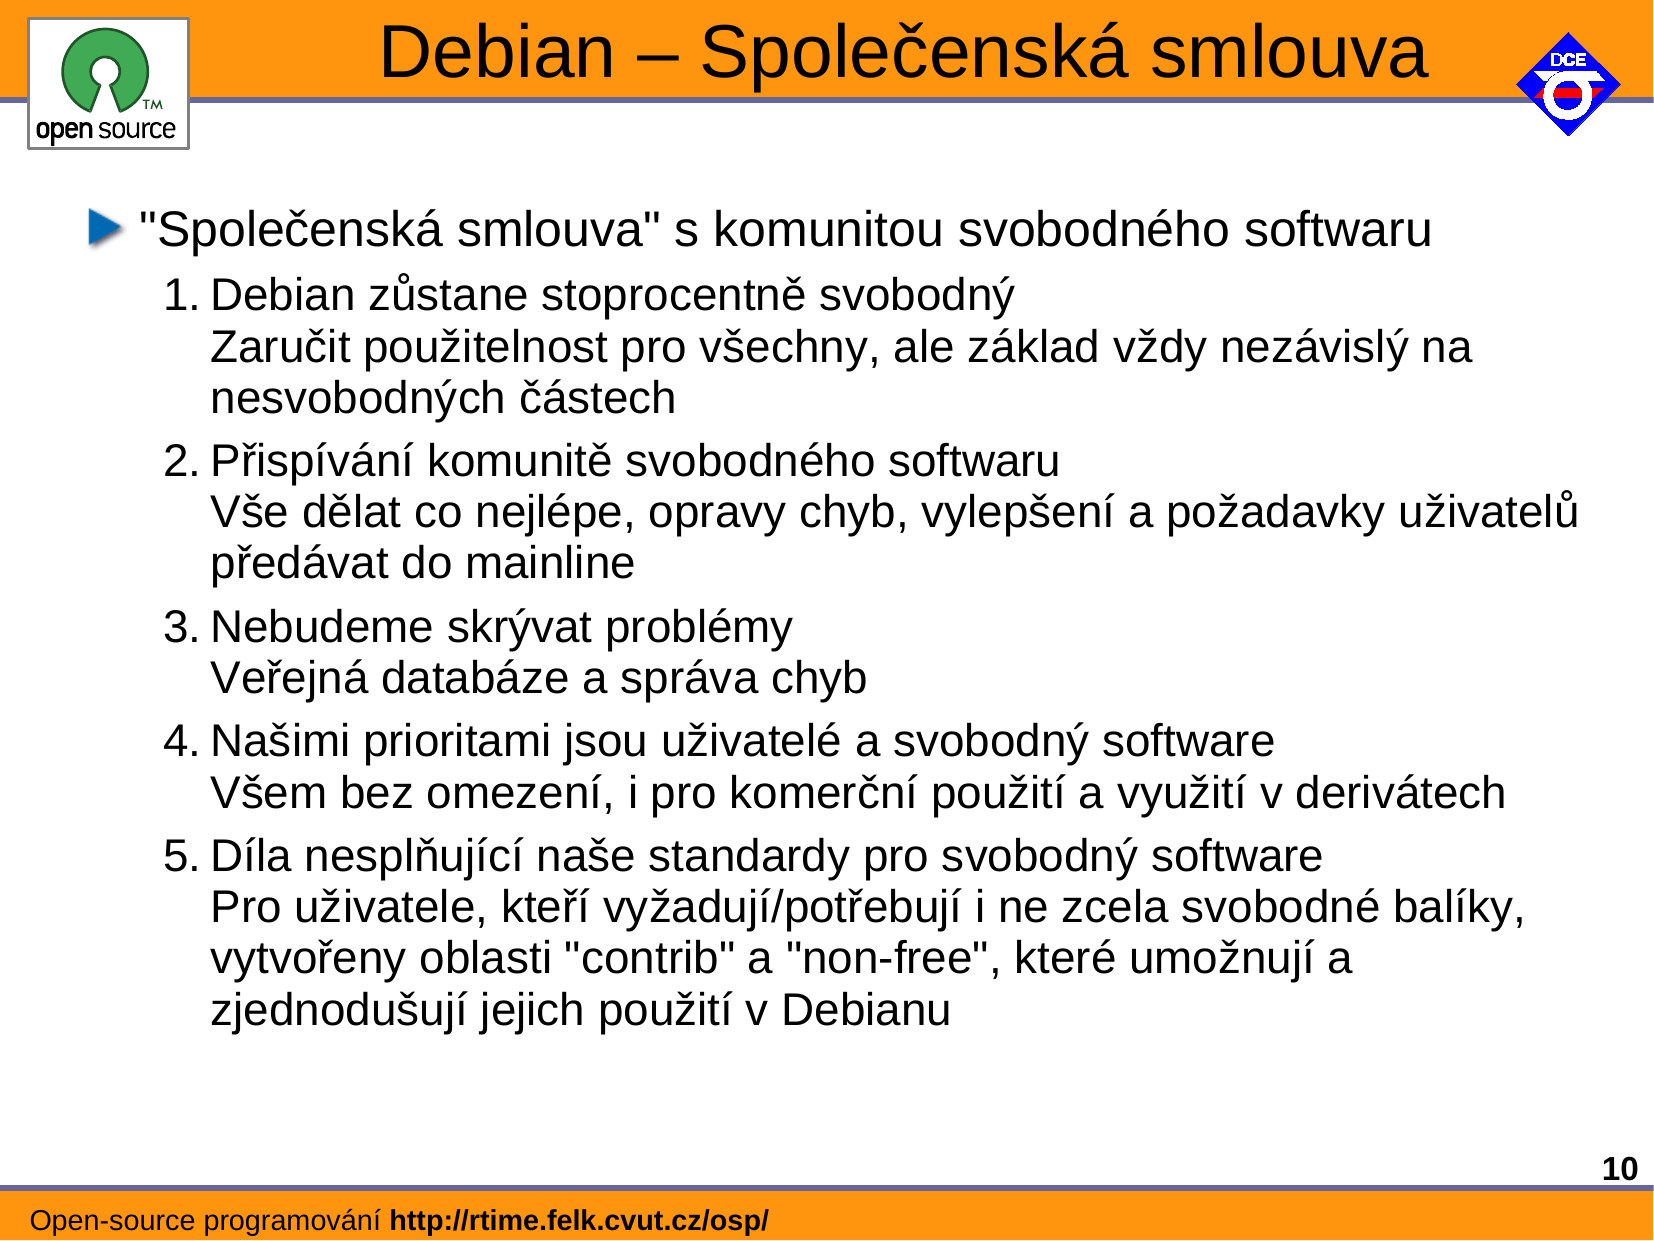

# Debian – Společenská smlouva
"Společenská smlouva" s komunitou svobodného softwaru
Debian zůstane stoprocentně svobodný
Zaručit použitelnost pro všechny, ale základ vždy nezávislý na nesvobodných částech
Přispívání komunitě svobodného softwaru
Vše dělat co nejlépe, opravy chyb, vylepšení a požadavky uživatelů předávat do mainline
Nebudeme skrývat problémy
Veřejná databáze a správa chyb
Našimi prioritami jsou uživatelé a svobodný software
Všem bez omezení, i pro komerční použití a využití v derivátech
Díla nesplňující naše standardy pro svobodný software
Pro uživatele, kteří vyžadují/potřebují i ne zcela svobodné balíky, vytvořeny oblasti "contrib" a "non-free", které umožnují a zjednodušují jejich použití v Debianu